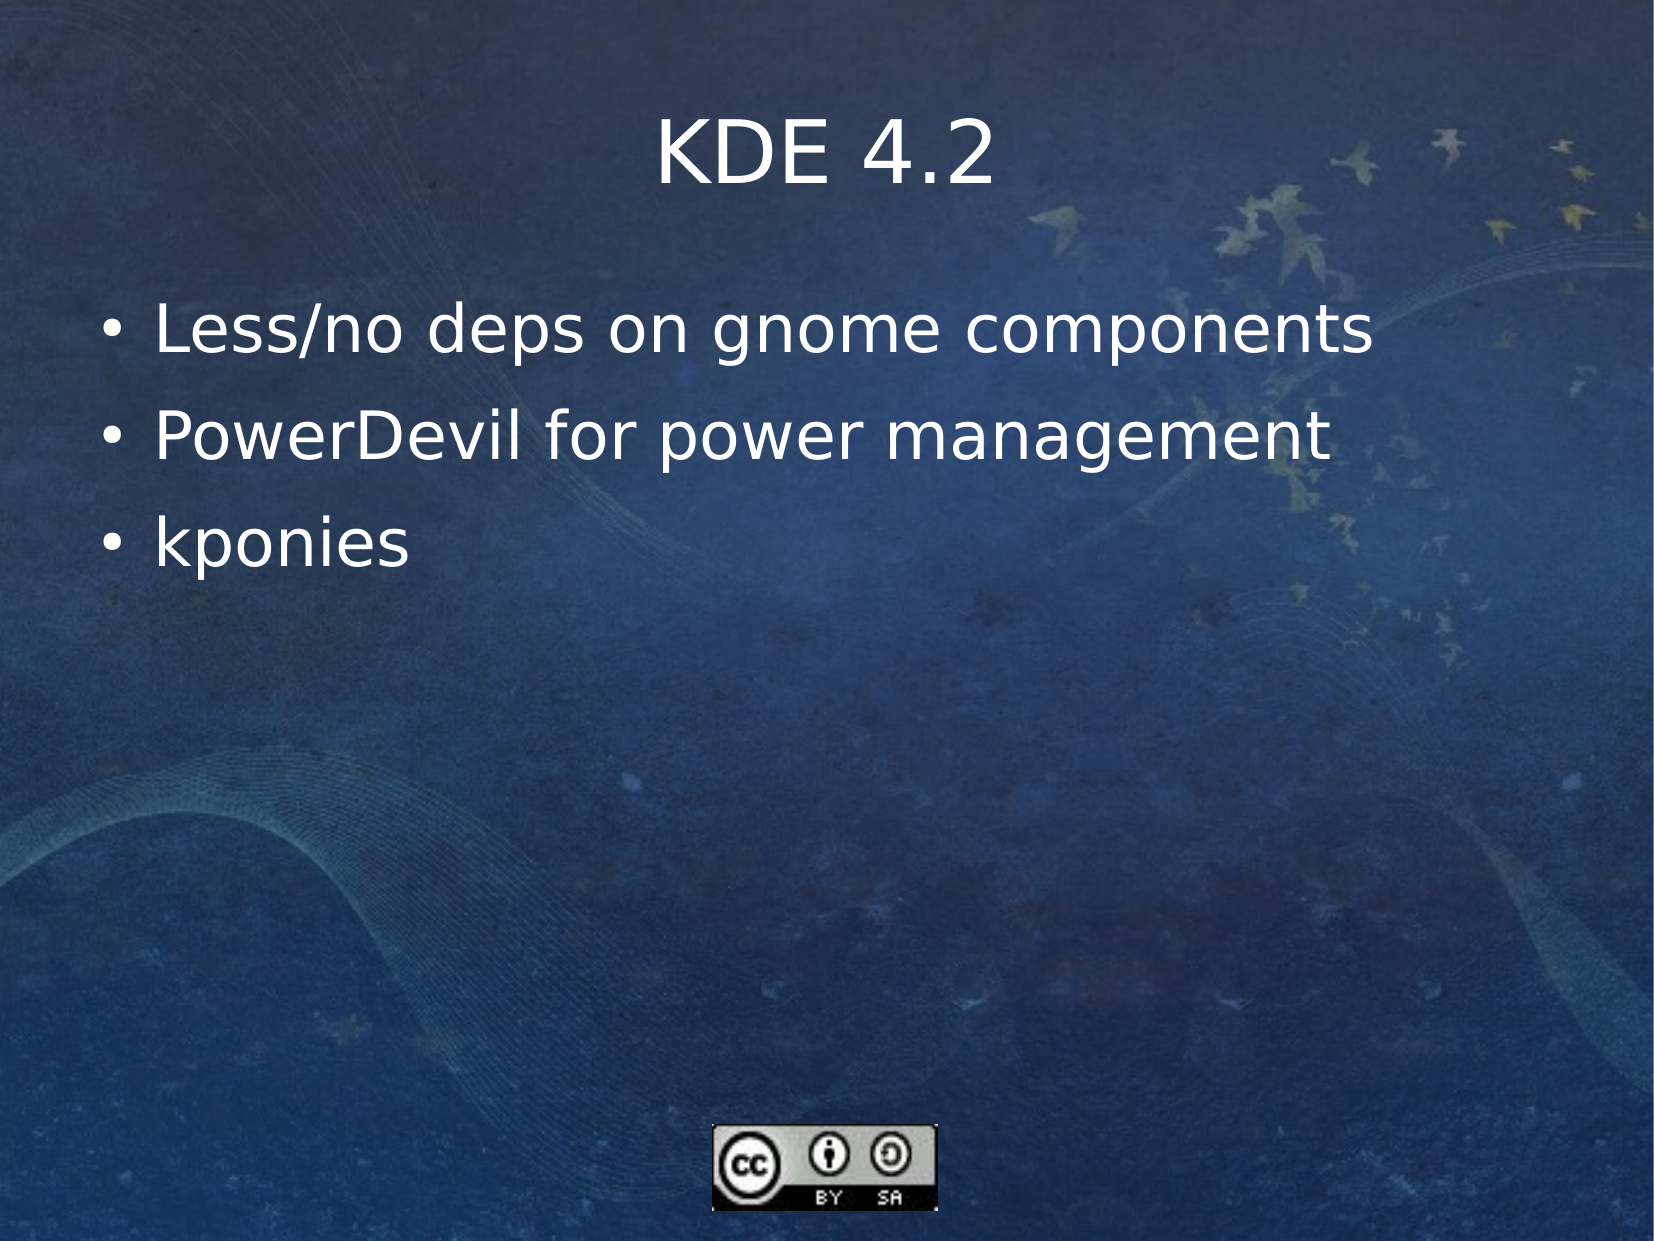

# KDE 4.2
Less/no deps on gnome components
PowerDevil for power management
kponies